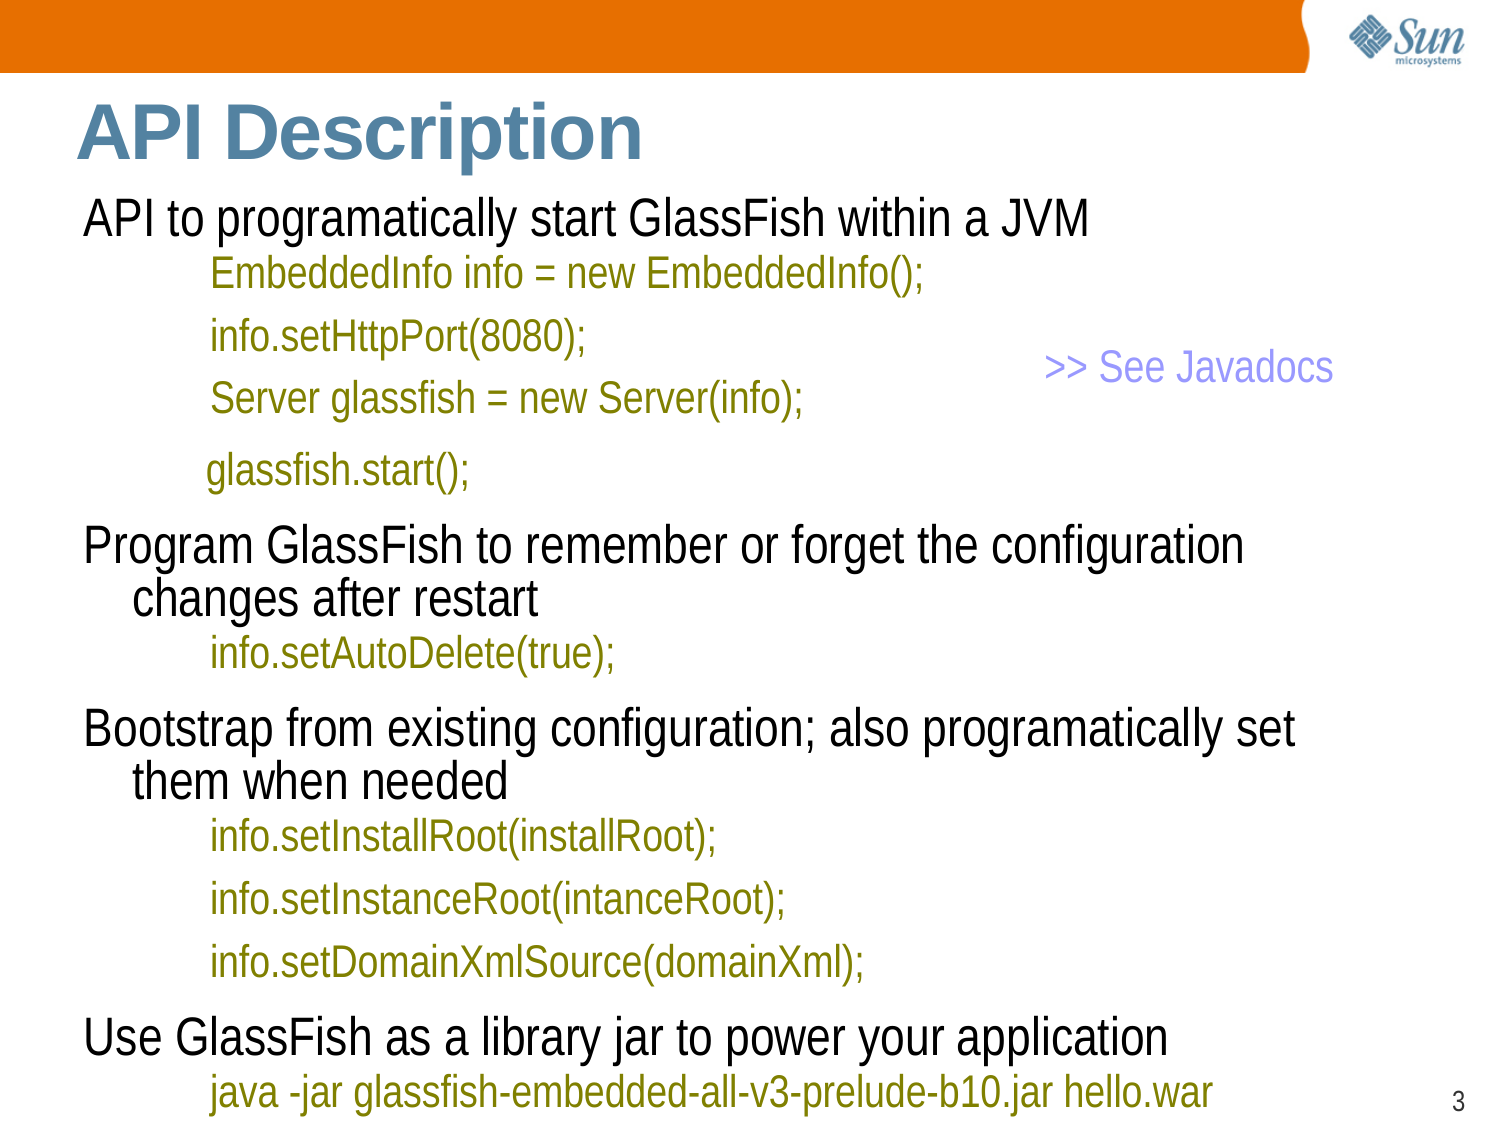

# API Description
API to programatically start GlassFish within a JVM
EmbeddedInfo info = new EmbeddedInfo();
info.setHttpPort(8080);
Server glassfish = new Server(info);
 	glassfish.start();
Program GlassFish to remember or forget the configuration changes after restart
info.setAutoDelete(true);
Bootstrap from existing configuration; also programatically set them when needed
info.setInstallRoot(installRoot);
info.setInstanceRoot(intanceRoot);
info.setDomainXmlSource(domainXml);
Use GlassFish as a library jar to power your application
java -jar glassfish-embedded-all-v3-prelude-b10.jar hello.war
>> See Javadocs